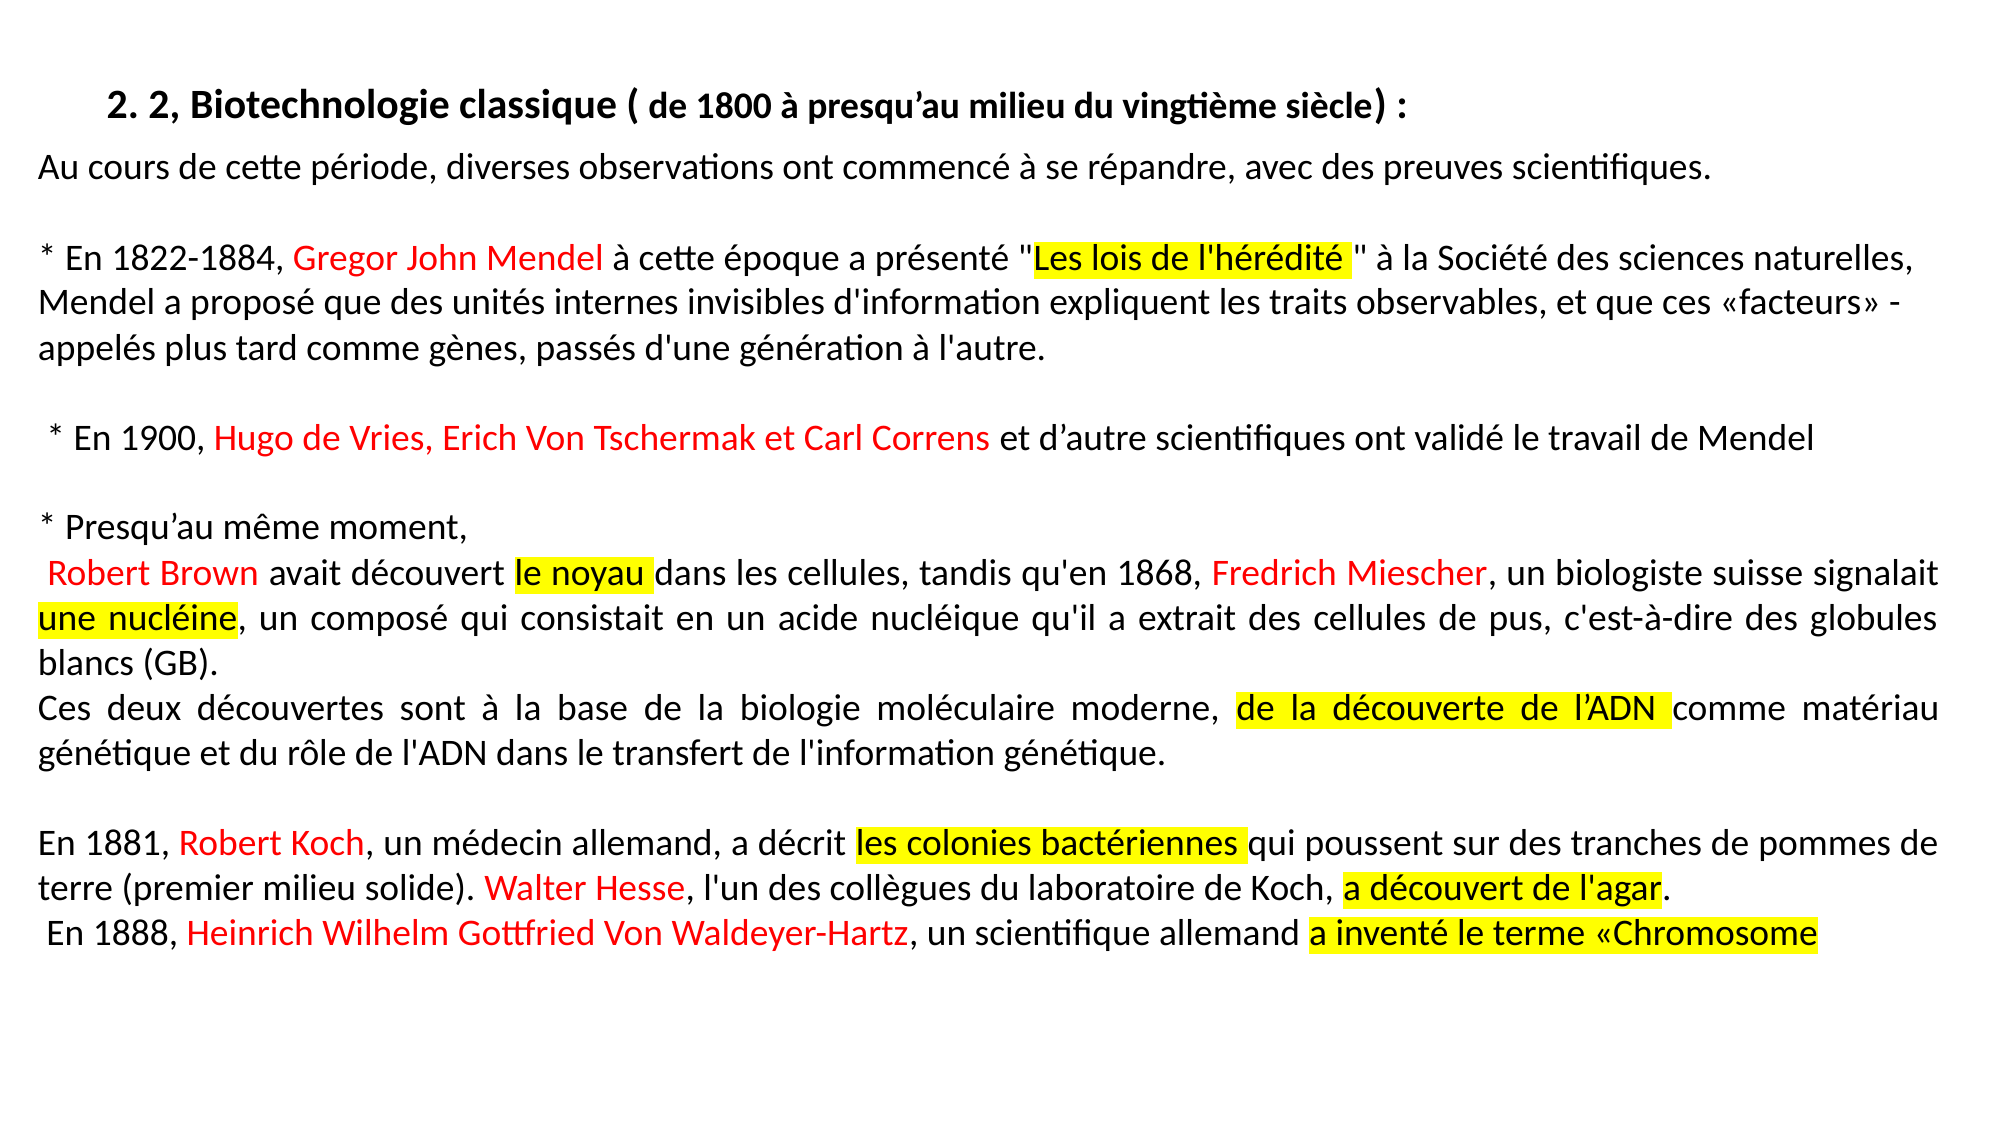

2. 2, Biotechnologie classique ( de 1800 à presqu’au milieu du vingtième siècle) :
Au cours de cette période, diverses observations ont commencé à se répandre, avec des preuves scientifiques.
* En 1822-1884, Gregor John Mendel à cette époque a présenté "Les lois de l'hérédité " à la Société des sciences naturelles, Mendel a proposé que des unités internes invisibles d'information expliquent les traits observables, et que ces «facteurs» -
appelés plus tard comme gènes, passés d'une génération à l'autre.
 * En 1900, Hugo de Vries, Erich Von Tschermak et Carl Correns et d’autre scientifiques ont validé le travail de Mendel
* Presqu’au même moment,
 Robert Brown avait découvert le noyau dans les cellules, tandis qu'en 1868, Fredrich Miescher, un biologiste suisse signalait une nucléine, un composé qui consistait en un acide nucléique qu'il a extrait des cellules de pus, c'est-à-dire des globules blancs (GB).
Ces deux découvertes sont à la base de la biologie moléculaire moderne, de la découverte de l’ADN comme matériau génétique et du rôle de l'ADN dans le transfert de l'information génétique.
En 1881, Robert Koch, un médecin allemand, a décrit les colonies bactériennes qui poussent sur des tranches de pommes de terre (premier milieu solide). Walter Hesse, l'un des collègues du laboratoire de Koch, a découvert de l'agar.
 En 1888, Heinrich Wilhelm Gottfried Von Waldeyer-Hartz, un scientifique allemand a inventé le terme «Chromosome